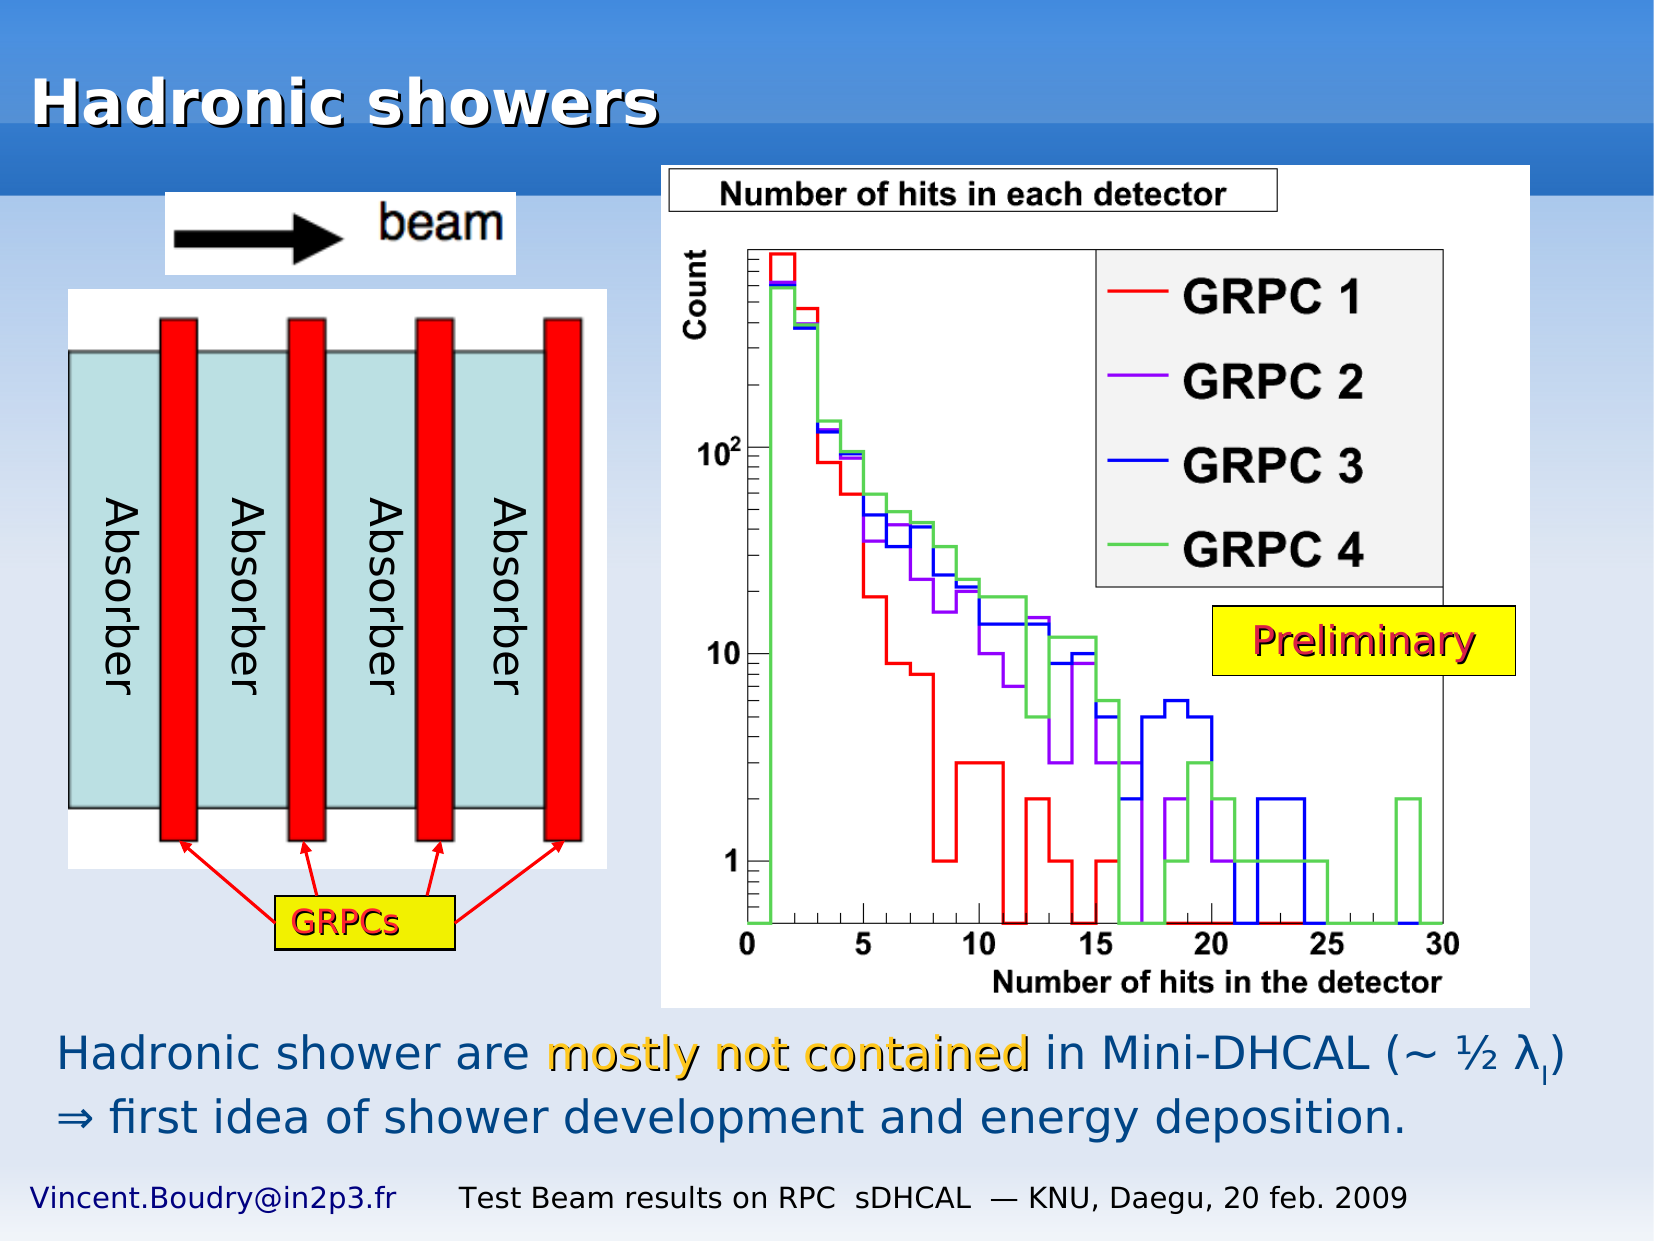

# Hadronic showers
Absorber
Absorber
Absorber
Absorber
Preliminary
GRPCs
Hadronic shower are mostly not contained in Mini-DHCAL (~ ½ λI)
⇒ first idea of shower development and energy deposition.
Vincent.Boudry@in2p3.fr
Test Beam results on RPC sDHCAL — KNU, Daegu, 20 feb. 2009